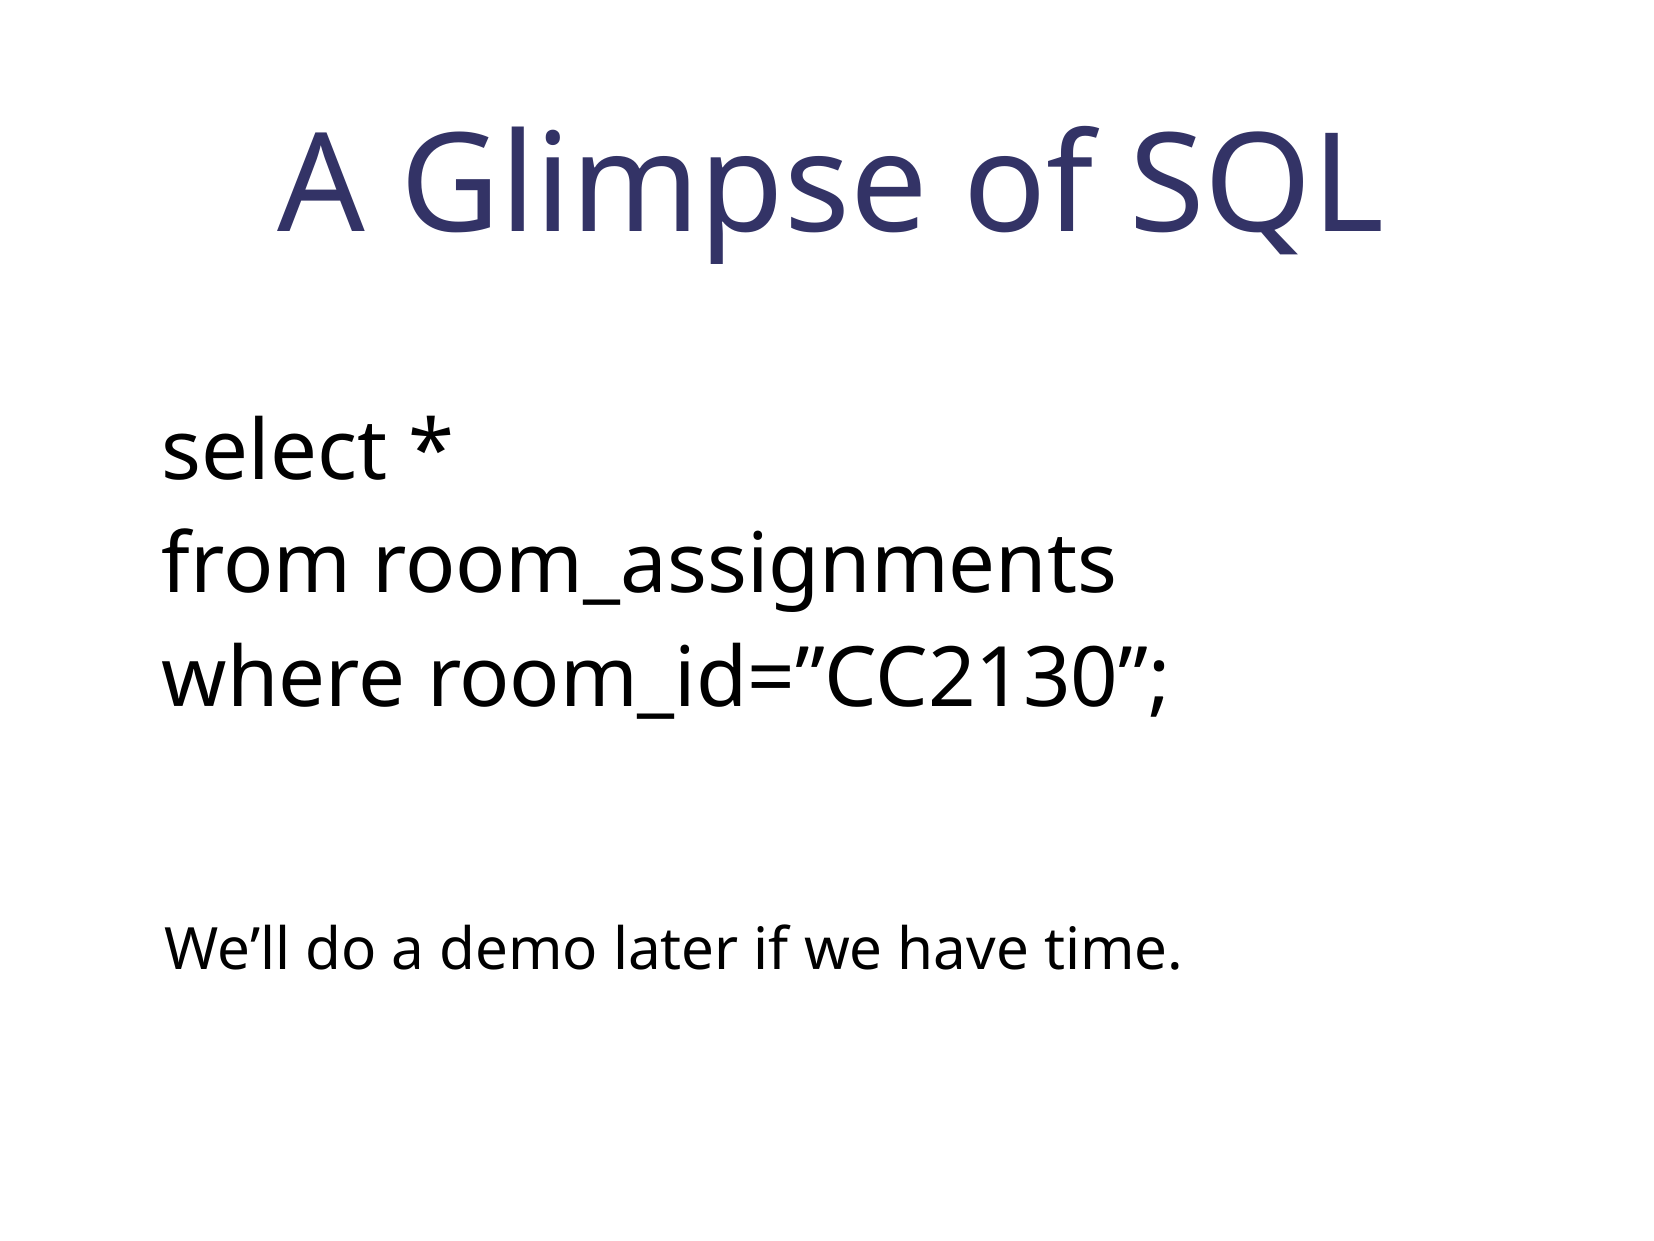

# A Glimpse of SQL
select *
from room_assignments
where room_id=”CC2130”;
We’ll do a demo later if we have time.